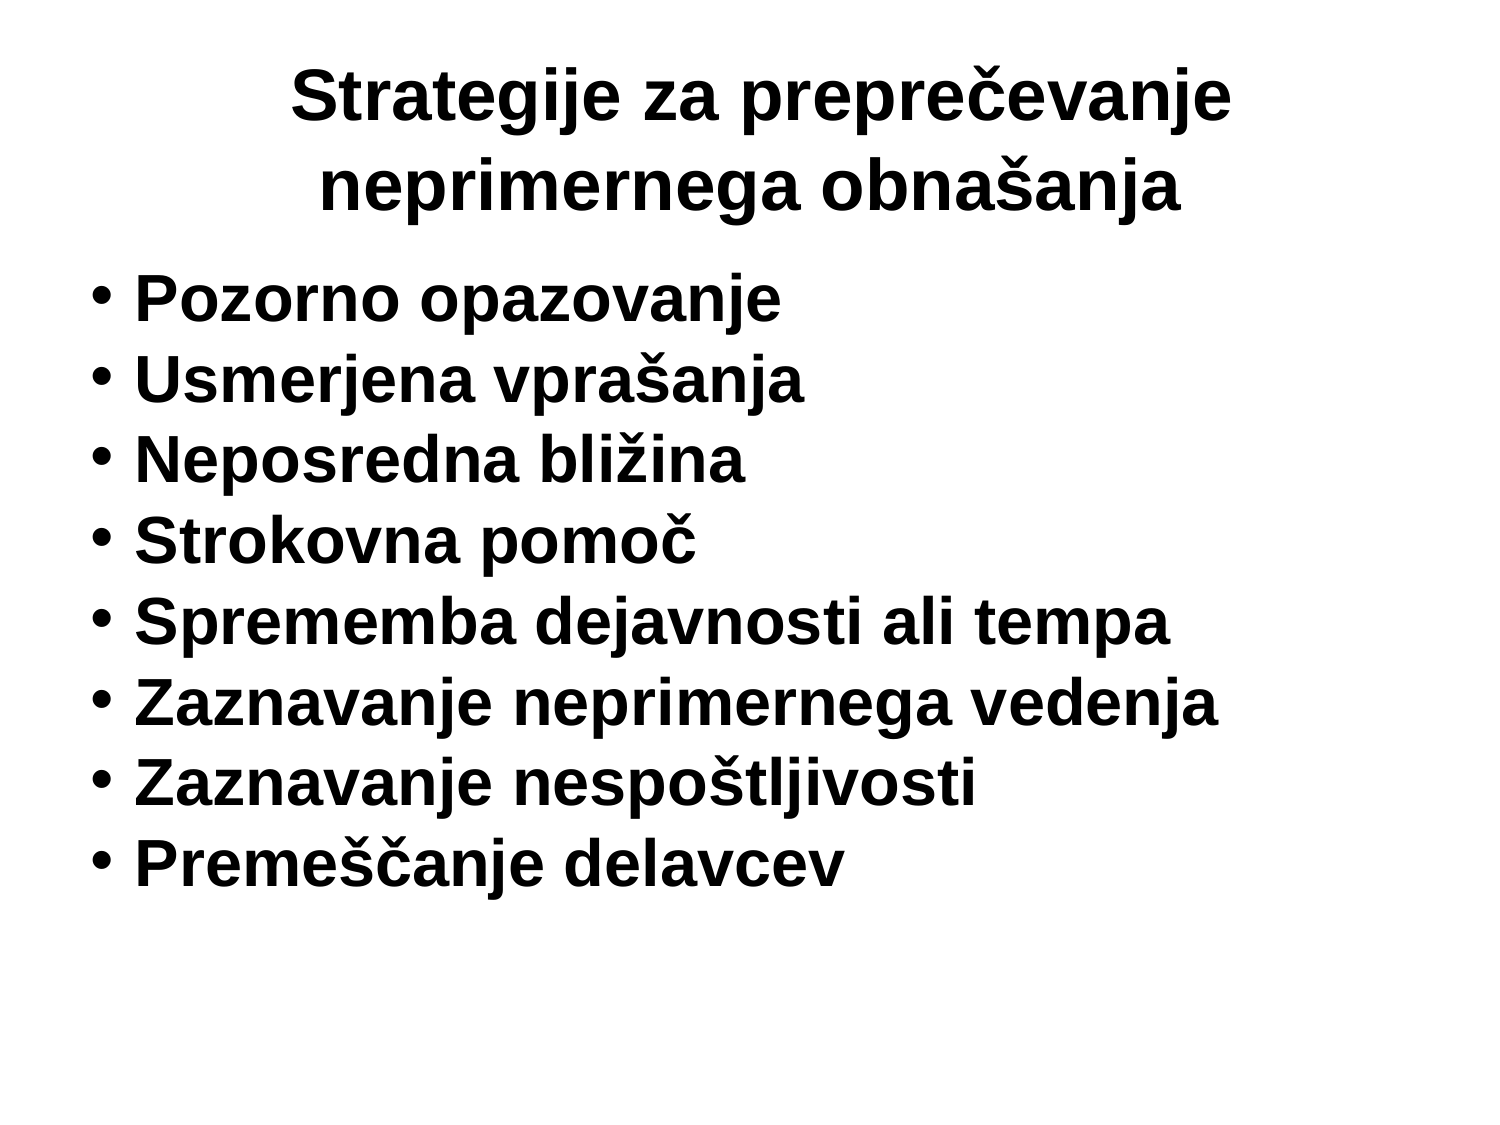

# Strategije za preprečevanje neprimernega obnašanja
Pozorno opazovanje
Usmerjena vprašanja
Neposredna bližina
Strokovna pomoč
Sprememba dejavnosti ali tempa
Zaznavanje neprimernega vedenja
Zaznavanje nespoštljivosti
Premeščanje delavcev